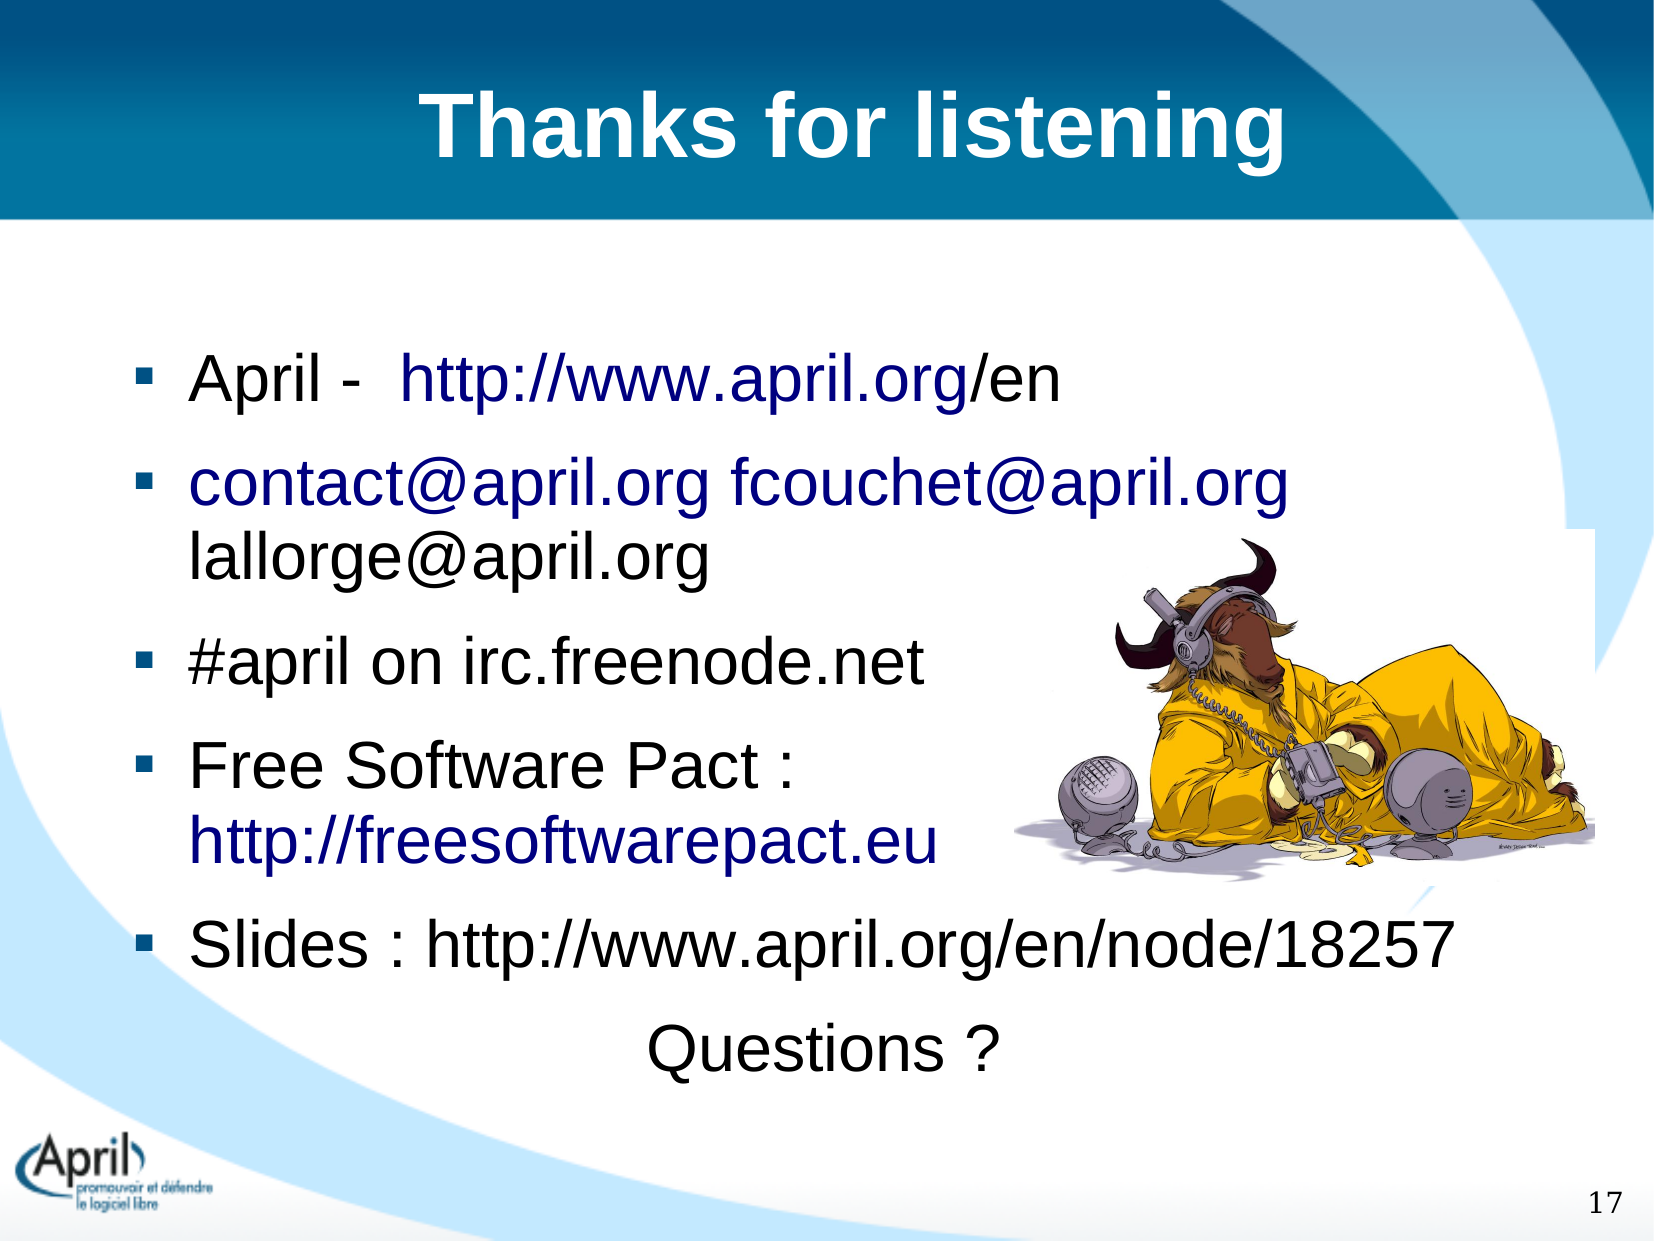

# Thanks for listening
April - http://www.april.org/en
contact@april.org fcouchet@april.org lallorge@april.org
#april on irc.freenode.net
Free Software Pact : http://freesoftwarepact.eu
Slides : http://www.april.org/en/node/18257
Questions ?
17